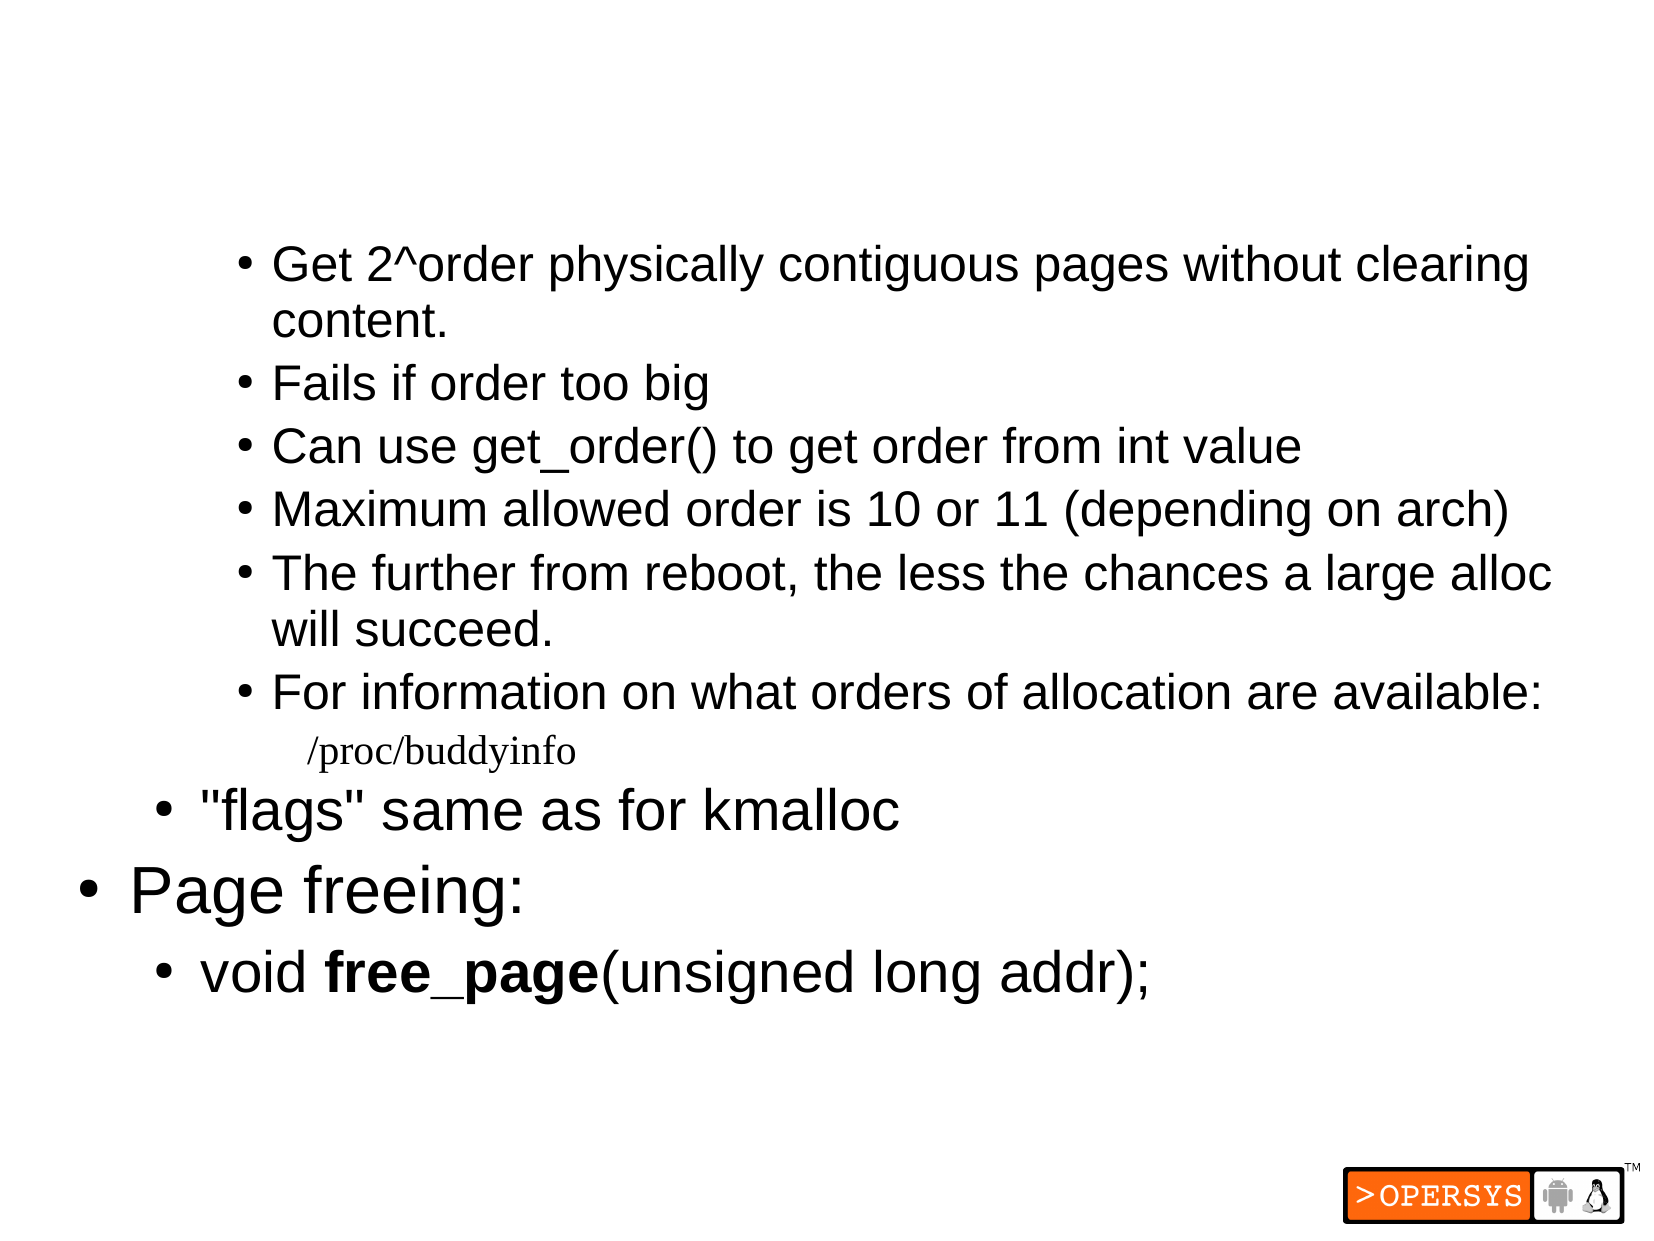

# Get 2^order physically contiguous pages without clearing content.
Fails if order too big
Can use get_order() to get order from int value
Maximum allowed order is 10 or 11 (depending on arch)
The further from reboot, the less the chances a large alloc will succeed.
For information on what orders of allocation are available:
/proc/buddyinfo
"flags" same as for kmalloc
Page freeing:
void free_page(unsigned long addr);